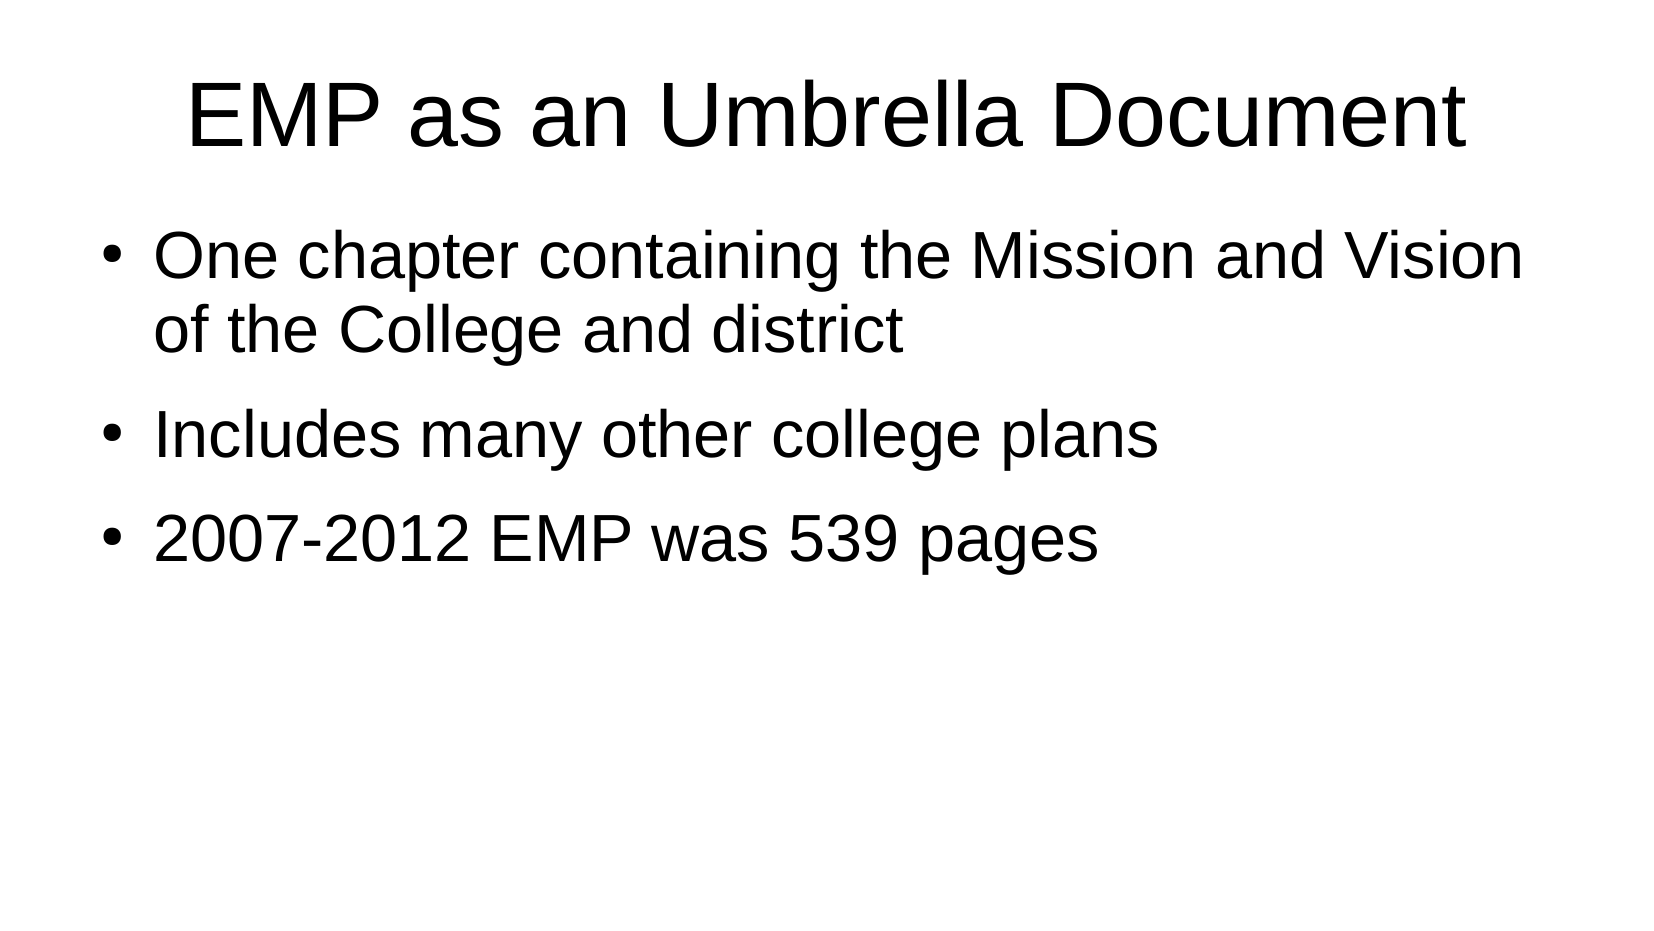

# EMP as an Umbrella Document
One chapter containing the Mission and Vision of the College and district
Includes many other college plans
2007-2012 EMP was 539 pages